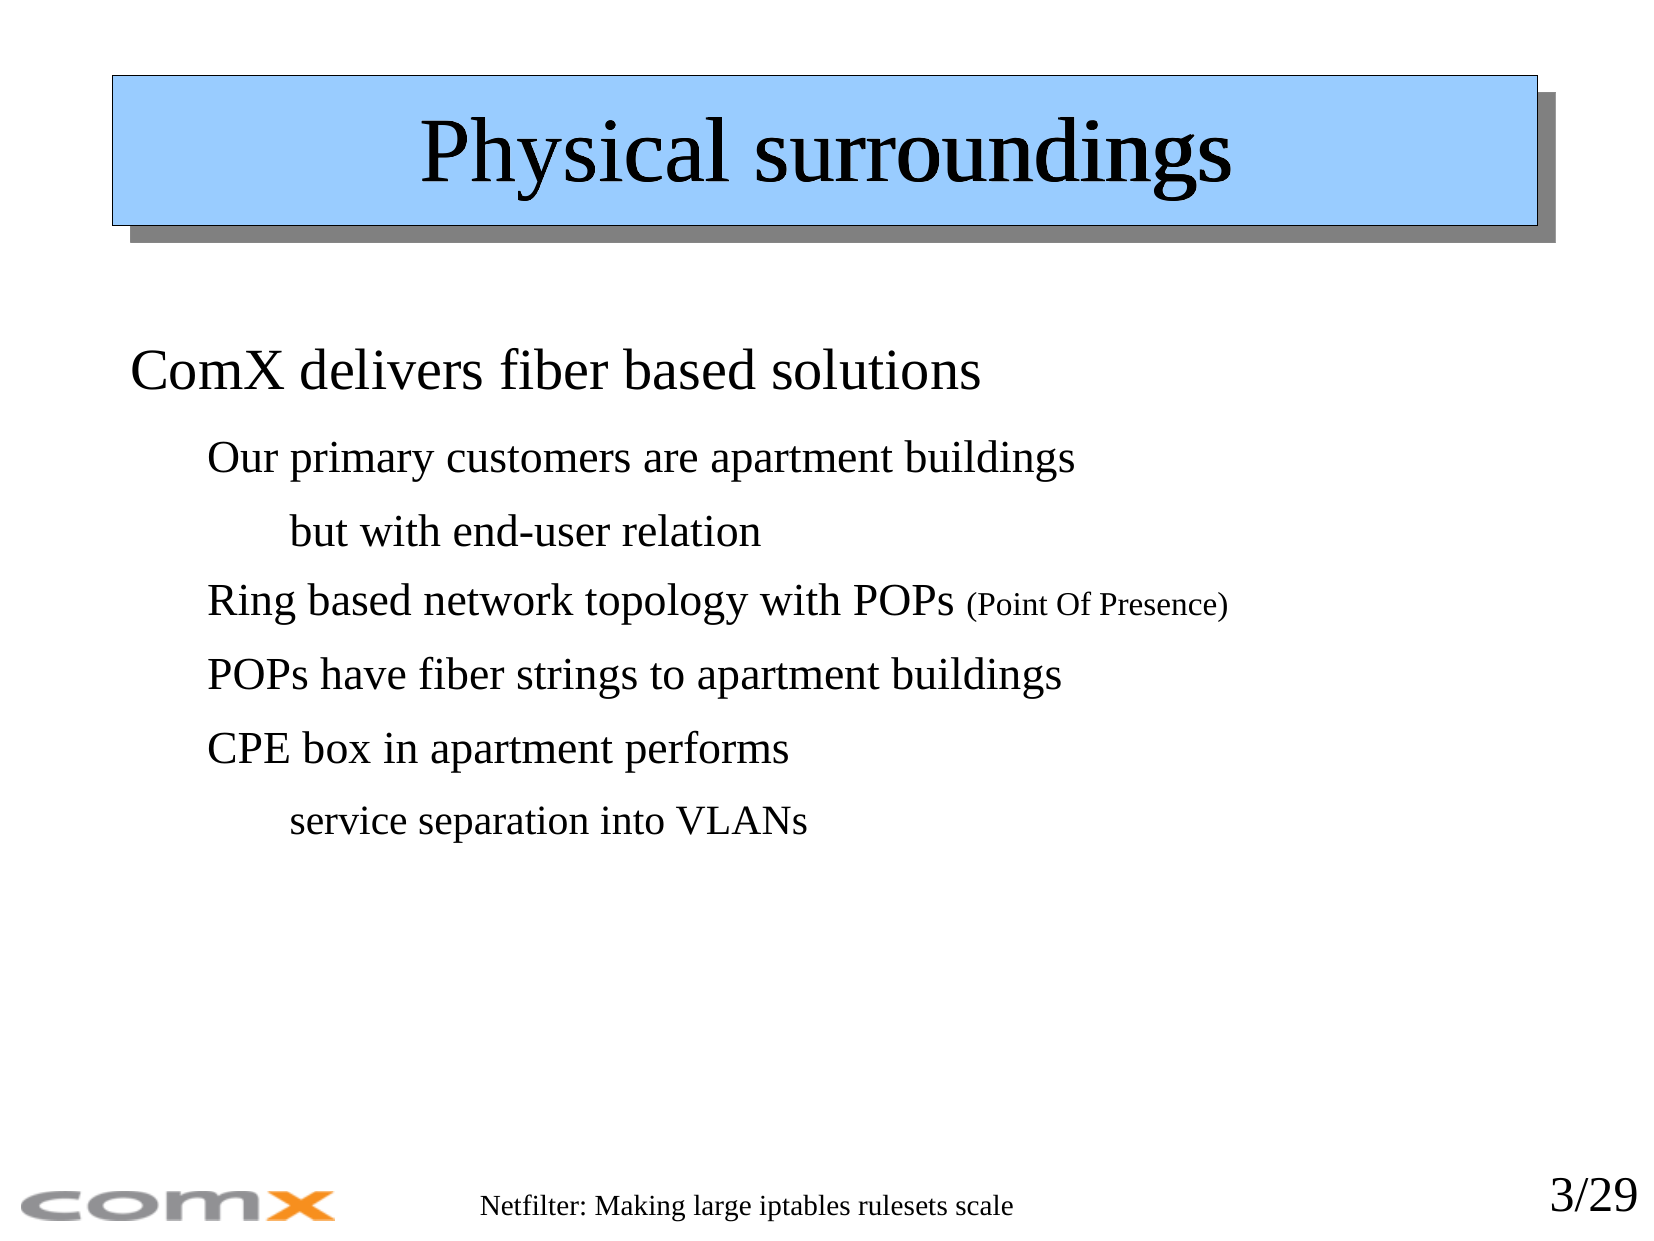

# Physical surroundings
ComX delivers fiber based solutions
Our primary customers are apartment buildings
but with end-user relation
Ring based network topology with POPs (Point Of Presence)
POPs have fiber strings to apartment buildings
CPE box in apartment performs
service separation into VLANs